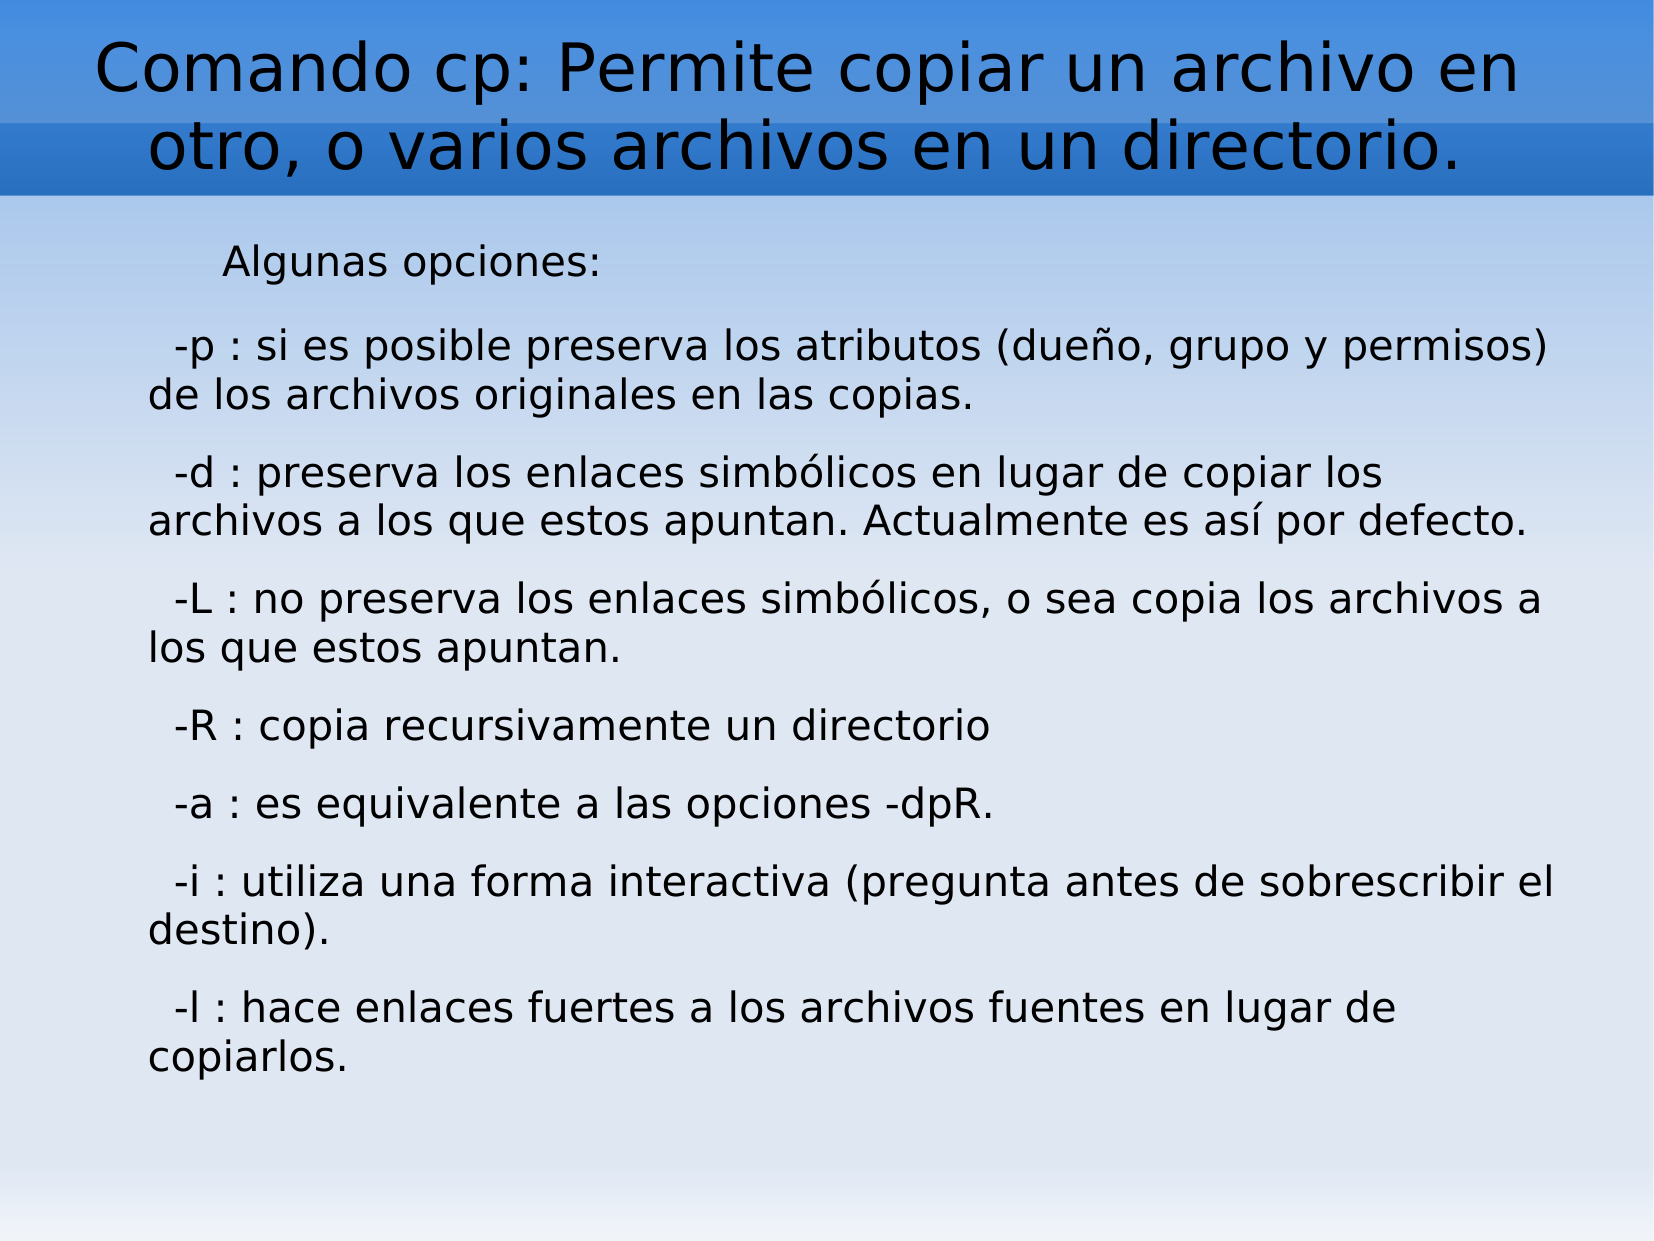

# Comando cp: Permite copiar un archivo en otro, o varios archivos en un directorio.
 Algunas opciones:
 -p : si es posible preserva los atributos (dueño, grupo y permisos) de los archivos originales en las copias.
 -d : preserva los enlaces simbólicos en lugar de copiar los archivos a los que estos apuntan. Actualmente es así por defecto.
 -L : no preserva los enlaces simbólicos, o sea copia los archivos a los que estos apuntan.
 -R : copia recursivamente un directorio
 -a : es equivalente a las opciones -dpR.
 -i : utiliza una forma interactiva (pregunta antes de sobrescribir el destino).
 -l : hace enlaces fuertes a los archivos fuentes en lugar de copiarlos.